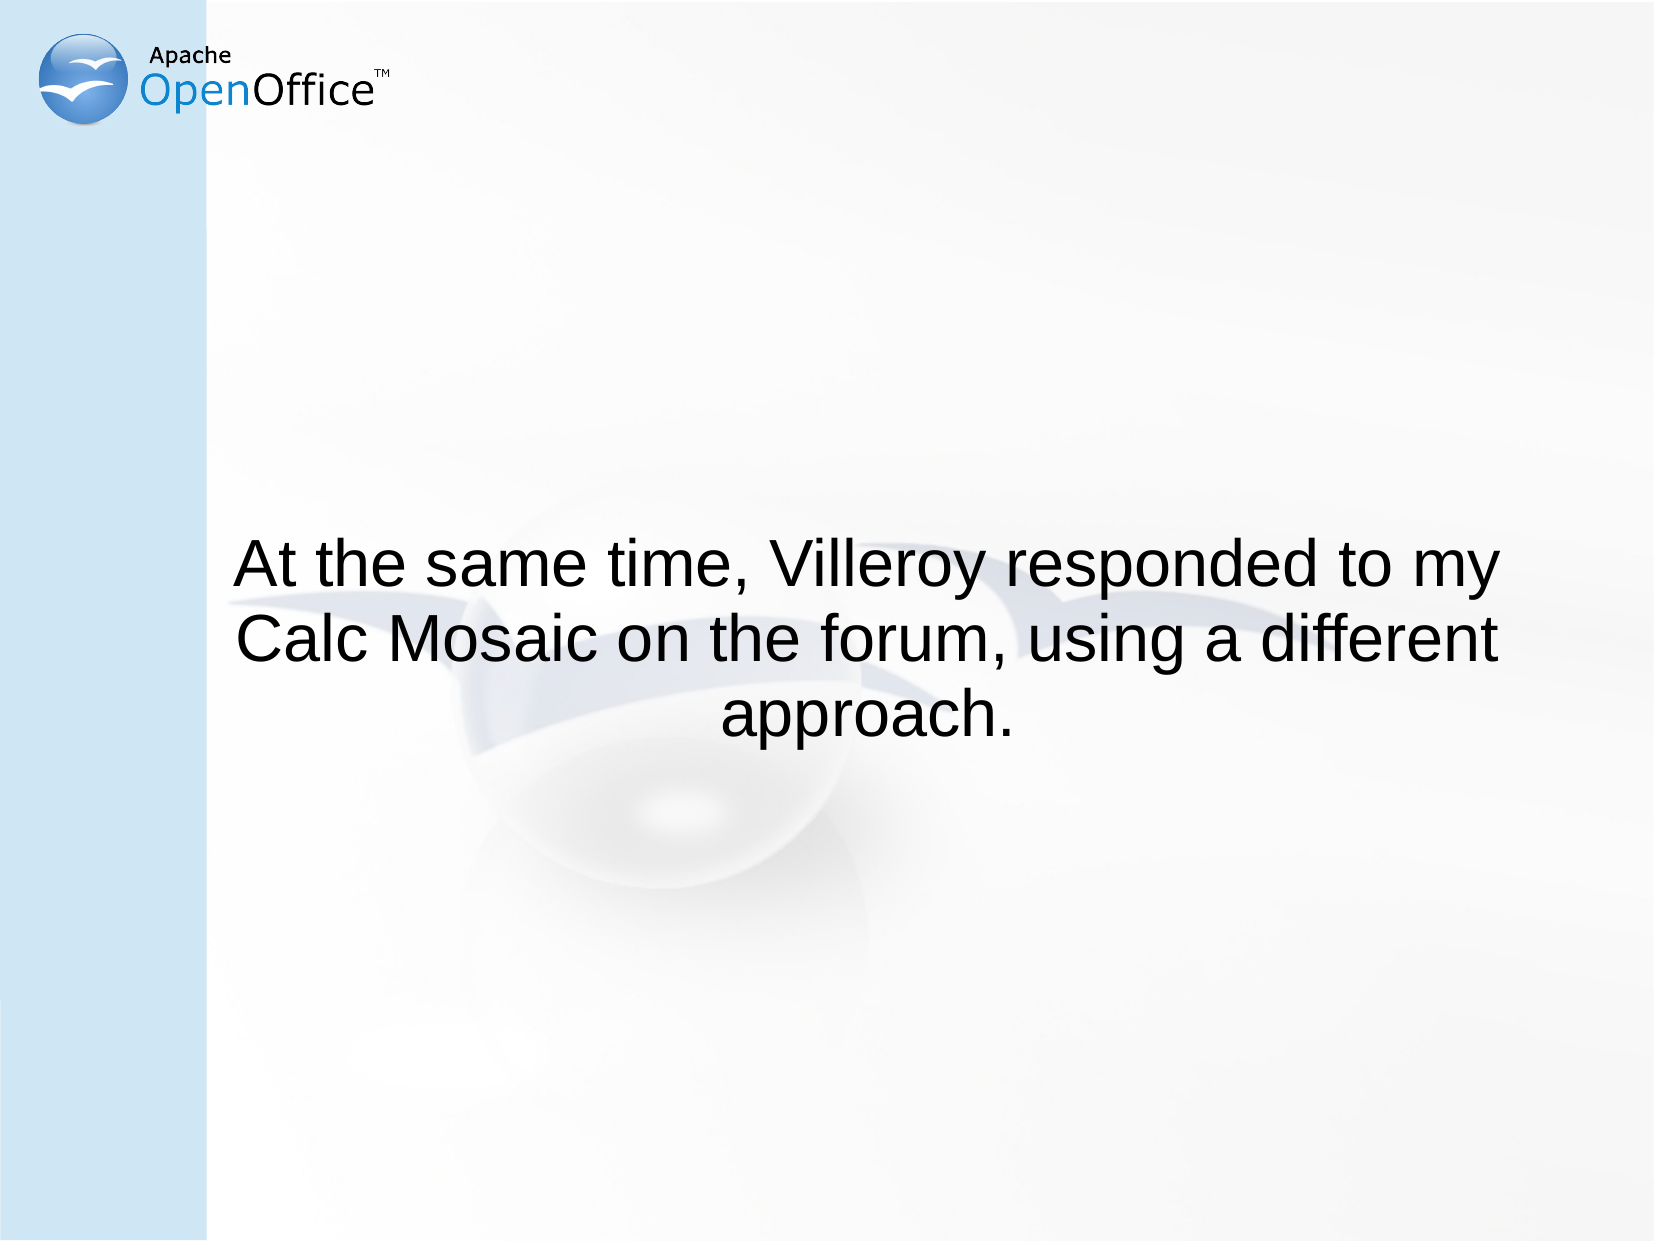

# At the same time, Villeroy responded to my Calc Mosaic on the forum, using a different approach.